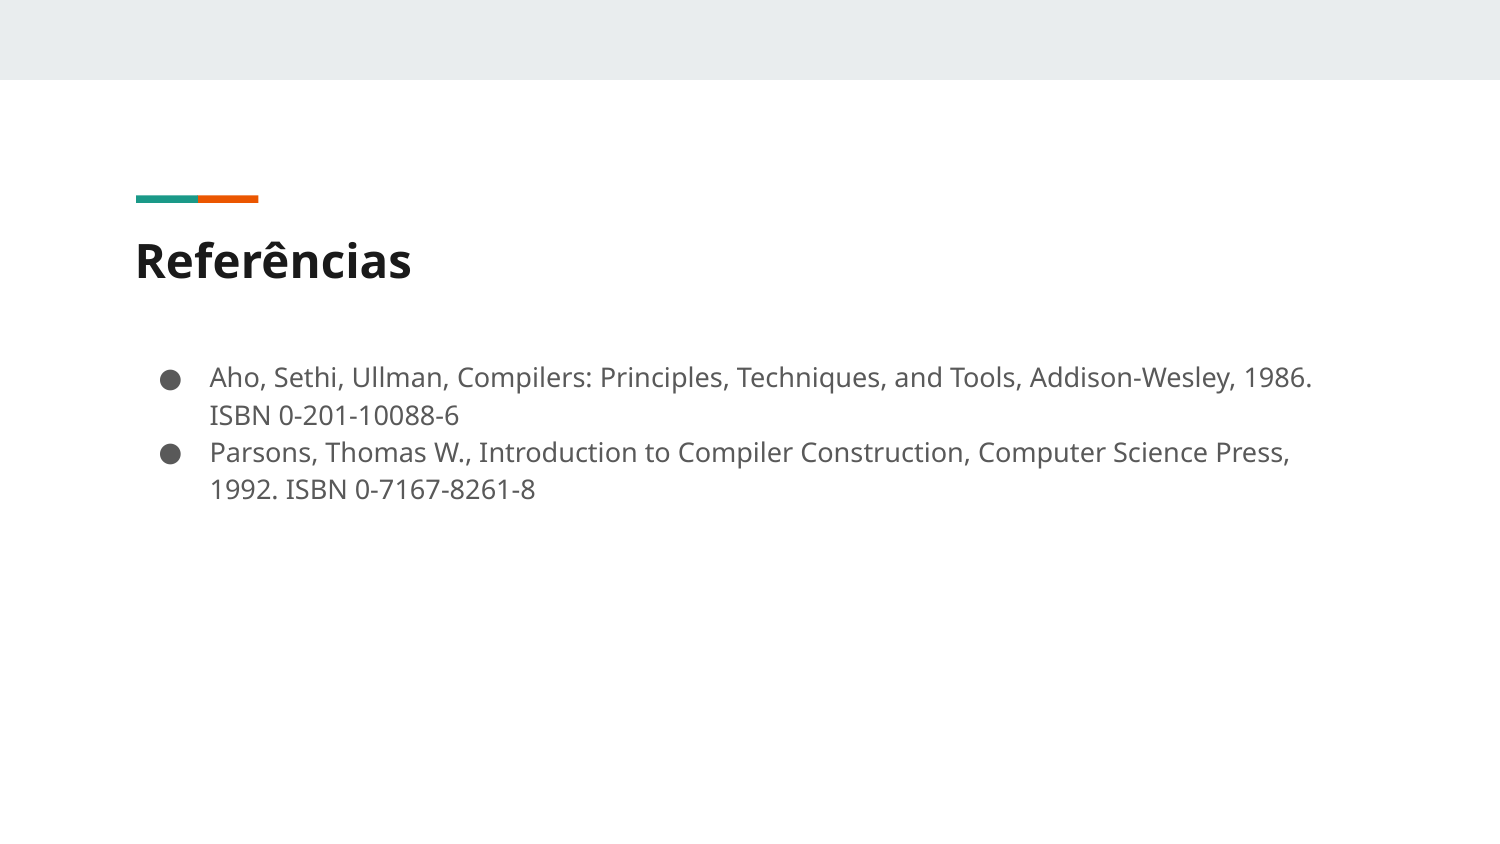

# Referências
Aho, Sethi, Ullman, Compilers: Principles, Techniques, and Tools, Addison-Wesley, 1986. ISBN 0-201-10088-6
Parsons, Thomas W., Introduction to Compiler Construction, Computer Science Press, 1992. ISBN 0-7167-8261-8